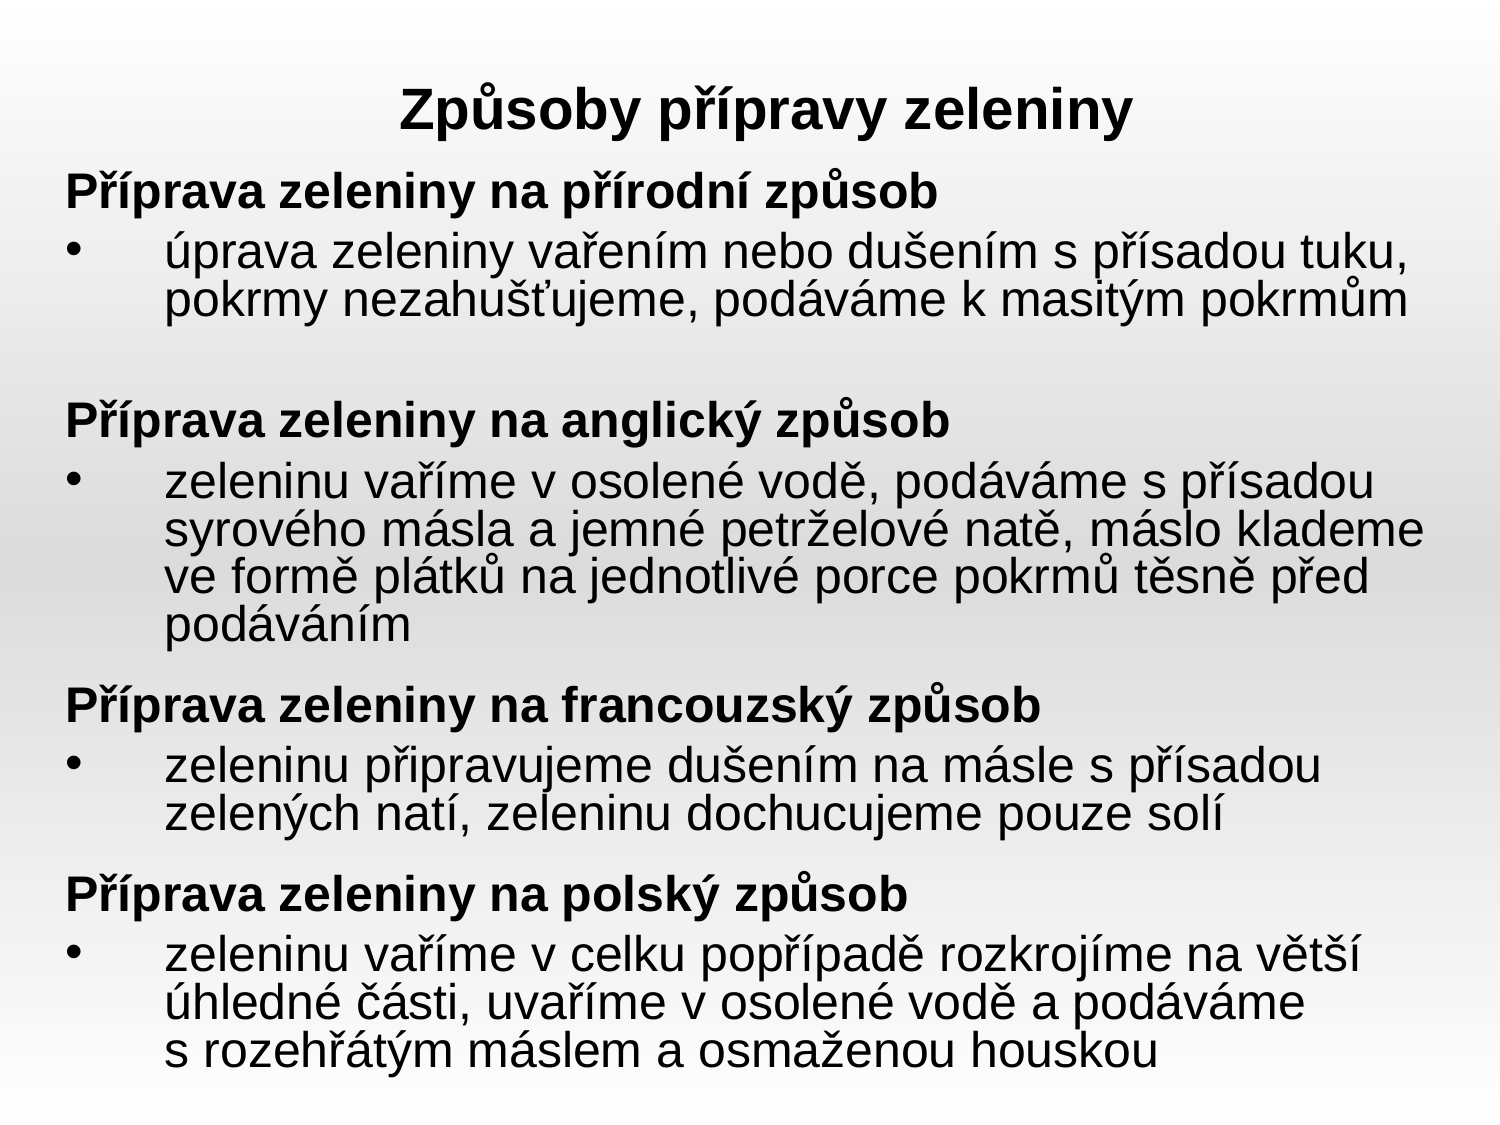

# Způsoby přípravy zeleniny
Příprava zeleniny na přírodní způsob
úprava zeleniny vařením nebo dušením s přísadou tuku, pokrmy nezahušťujeme, podáváme k masitým pokrmům
Příprava zeleniny na anglický způsob
zeleninu vaříme v osolené vodě, podáváme s přísadou syrového másla a jemné petrželové natě, máslo klademe ve formě plátků na jednotlivé porce pokrmů těsně před podáváním
Příprava zeleniny na francouzský způsob
zeleninu připravujeme dušením na másle s přísadou zelených natí, zeleninu dochucujeme pouze solí
Příprava zeleniny na polský způsob
zeleninu vaříme v celku popřípadě rozkrojíme na větší úhledné části, uvaříme v osolené vodě a podáváme s rozehřátým máslem a osmaženou houskou